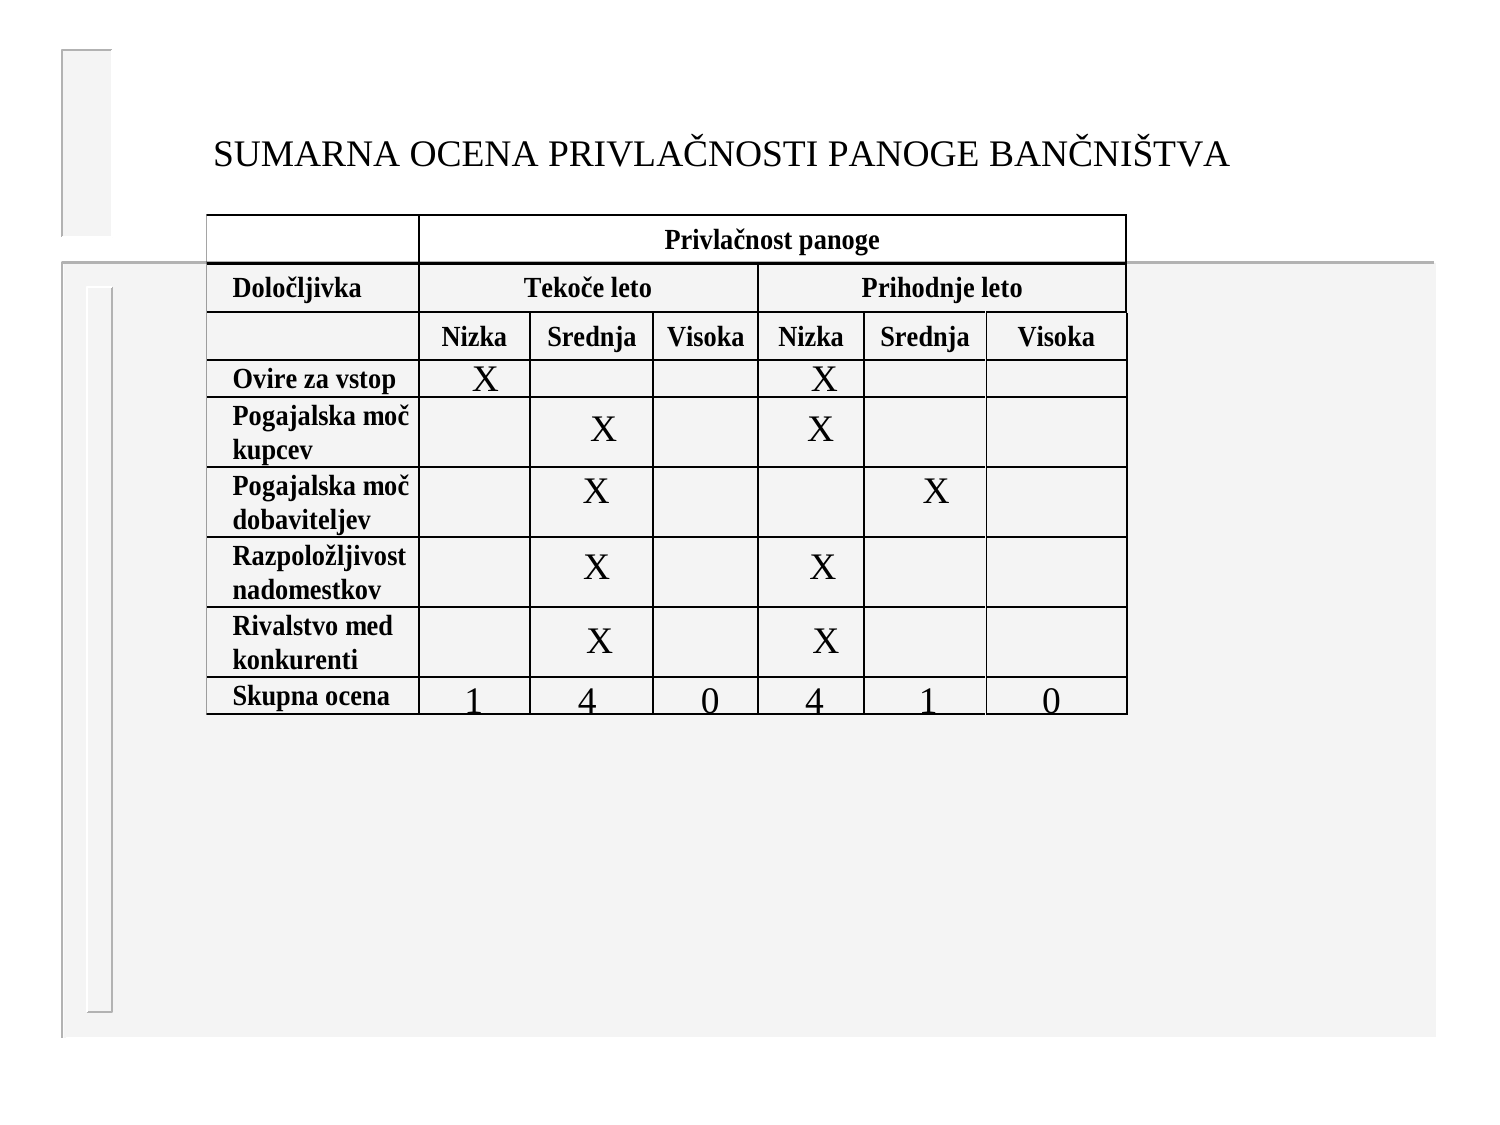

SUMARNA OCENA PRIVLAČNOSTI PANOGE BANČNIŠTVA
 X
 X
 X X
 X X
 X X
X X
 1 4 0 4 1 0